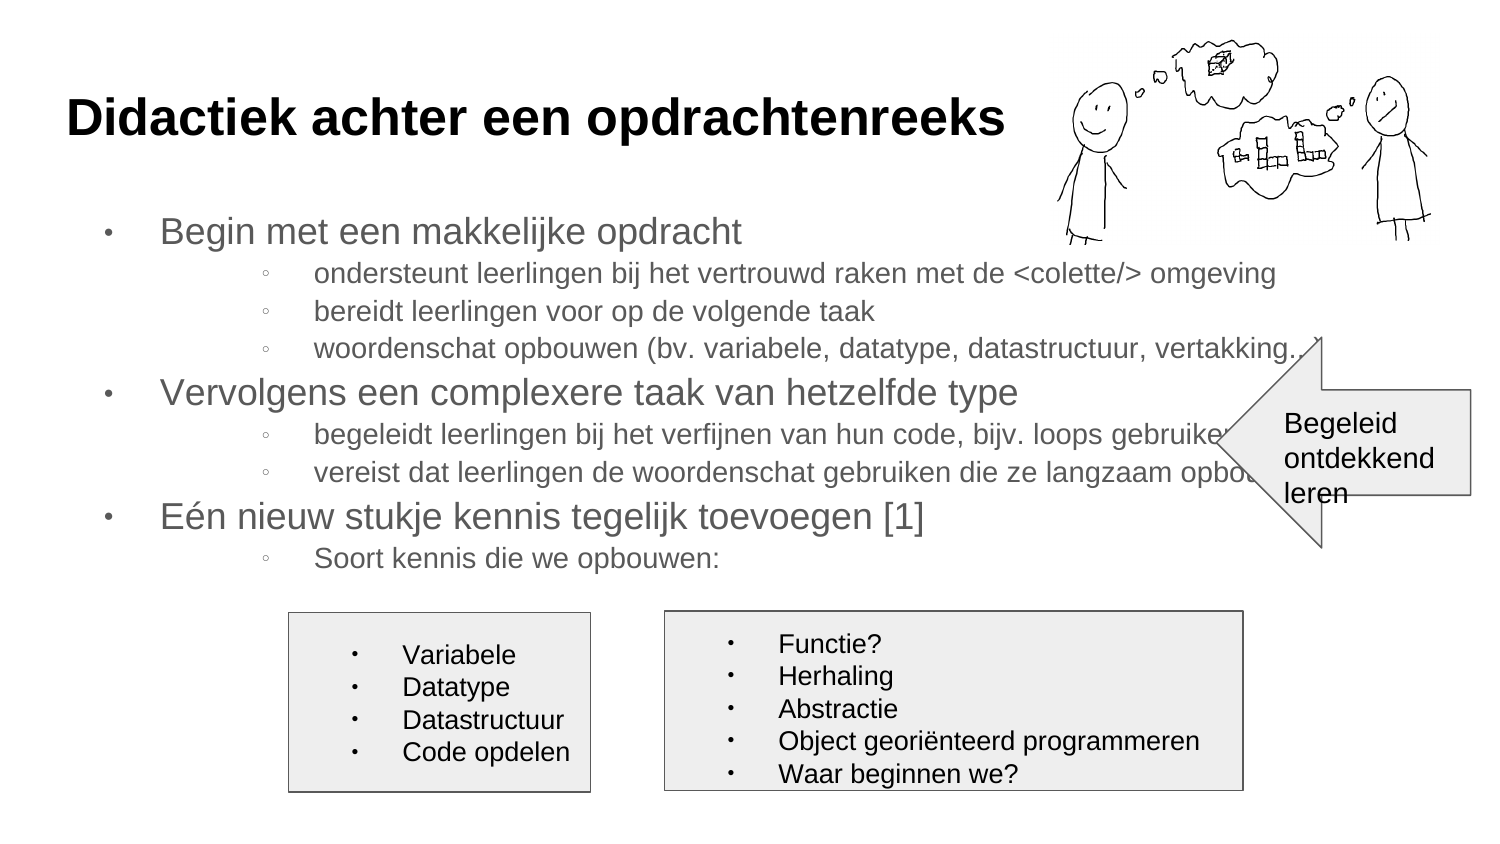

# Didactiek achter een opdrachtenreeks
Begin met een makkelijke opdracht
ondersteunt leerlingen bij het vertrouwd raken met de <colette/> omgeving
bereidt leerlingen voor op de volgende taak
woordenschat opbouwen (bv. variabele, datatype, datastructuur, vertakking...)
Vervolgens een complexere taak van hetzelfde type
begeleidt leerlingen bij het verfijnen van hun code, bijv. loops gebruiken
vereist dat leerlingen de woordenschat gebruiken die ze langzaam opbouwen
Eén nieuw stukje kennis tegelijk toevoegen [1]
Soort kennis die we opbouwen:
Begeleid
ontdekkend
leren
Functie?
Herhaling
Abstractie
Object georiënteerd programmeren
Waar beginnen we?
Variabele
Datatype
Datastructuur
Code opdelen